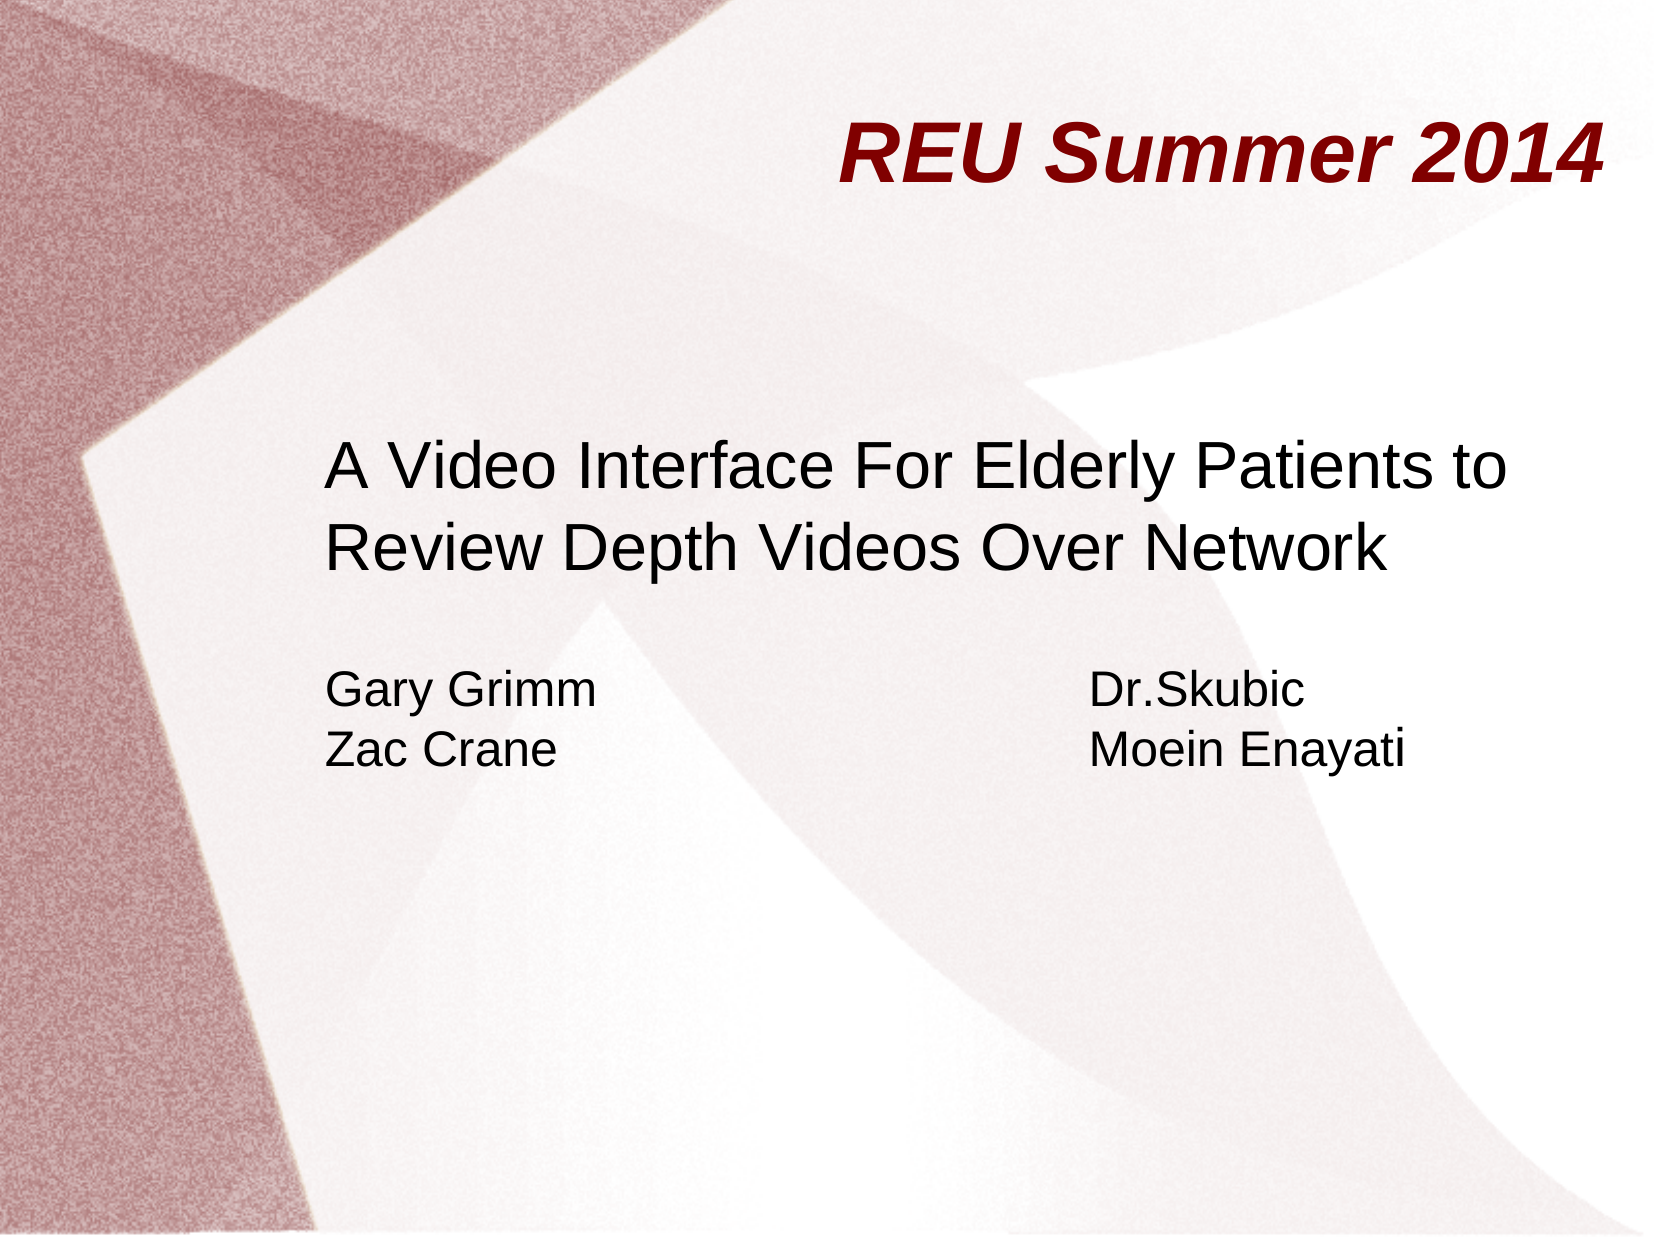

# REU Summer 2014
A Video Interface For Elderly Patients to Review Depth Videos Over Network
Gary Grimm 						 Dr.Skubic
Zac Crane							 Moein Enayati